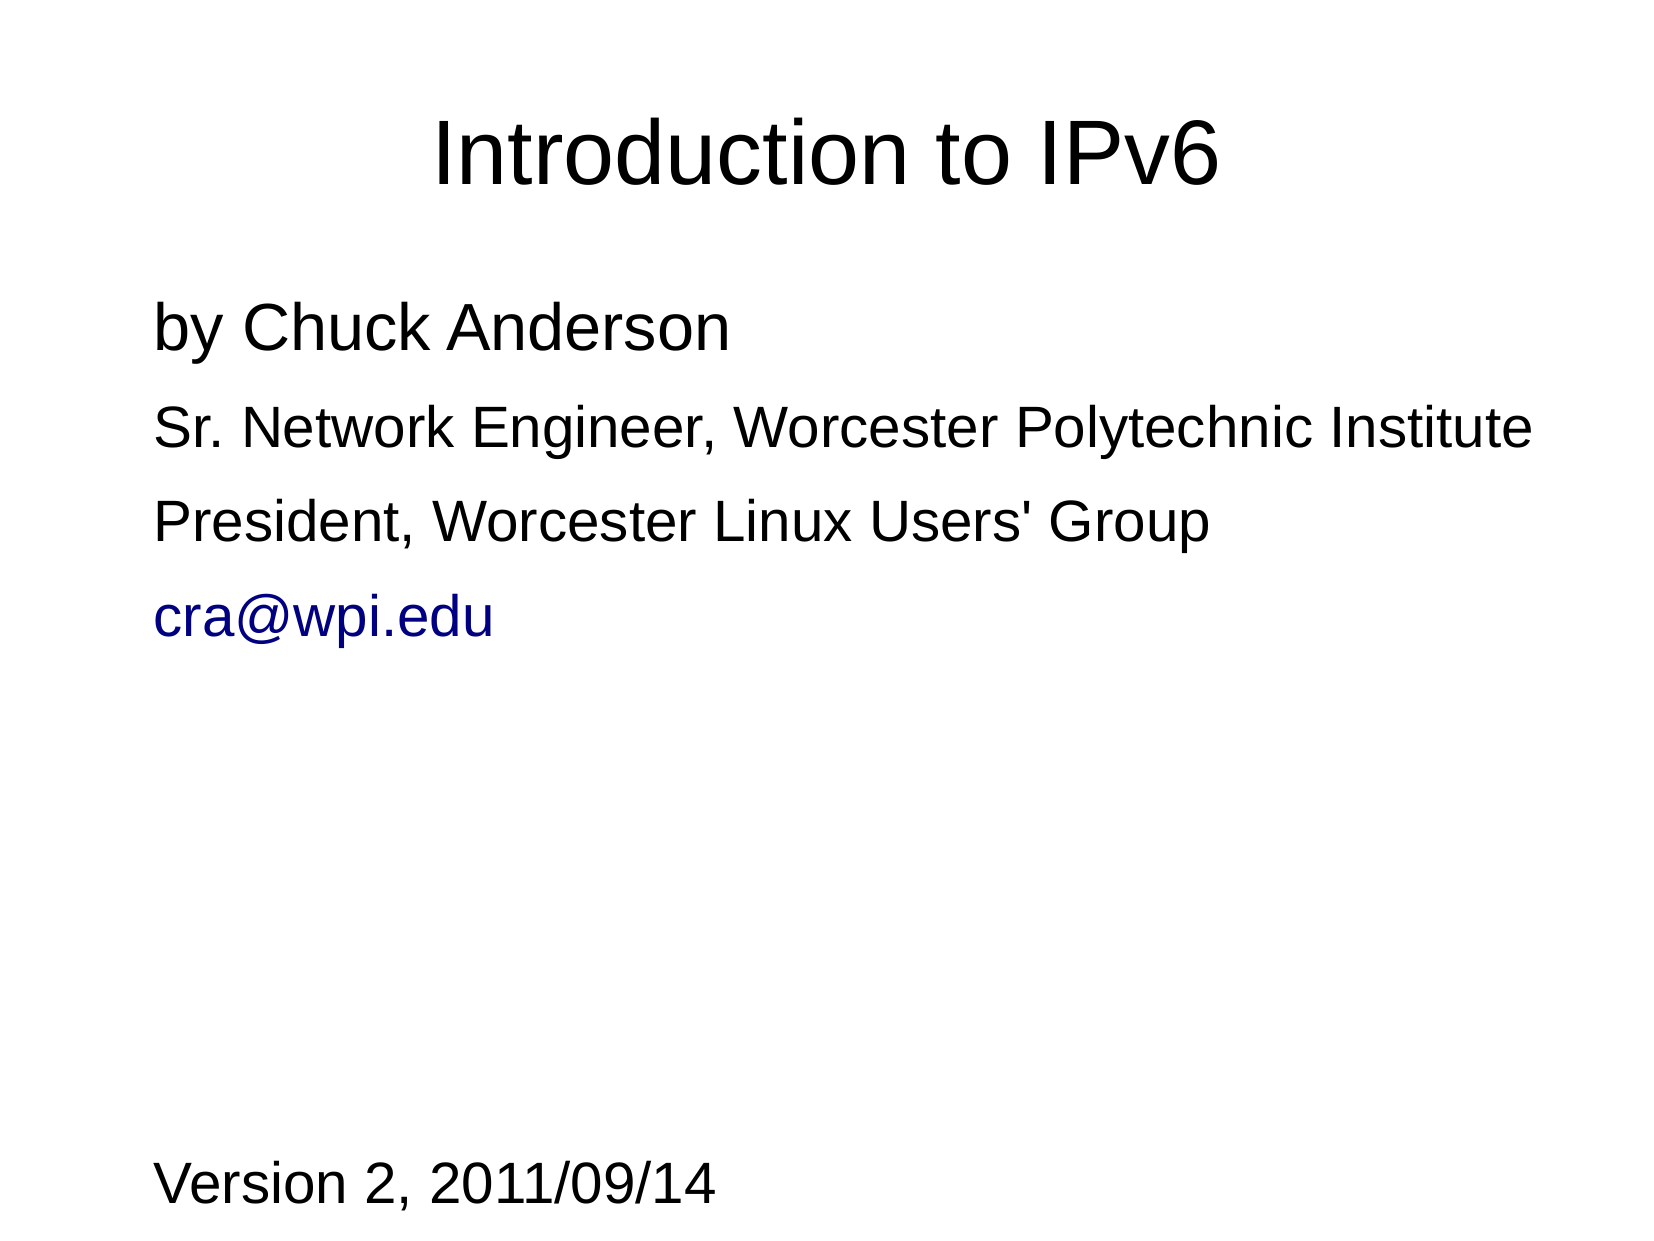

# Introduction to IPv6
by Chuck Anderson
Sr. Network Engineer, Worcester Polytechnic Institute
President, Worcester Linux Users' Group
cra@wpi.edu
Version 2, 2011/09/14